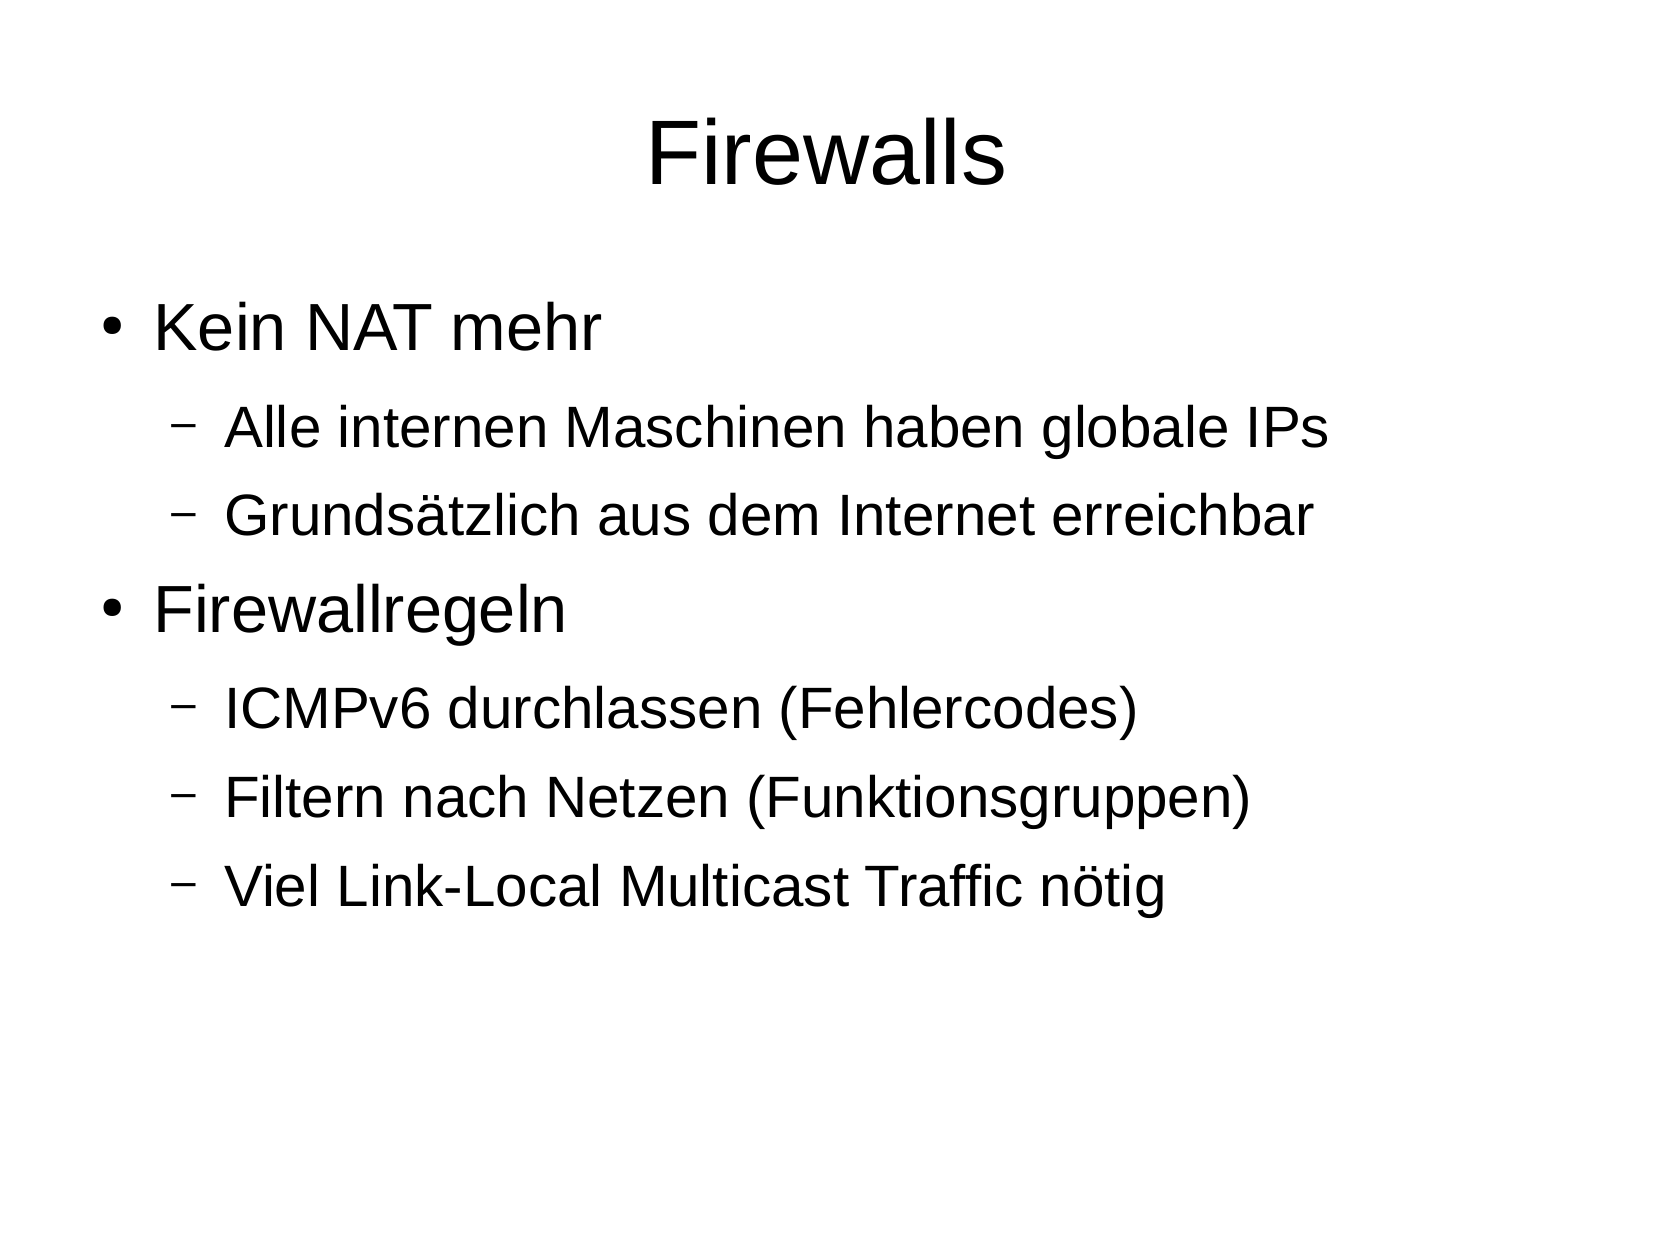

# Firewalls
Kein NAT mehr
Alle internen Maschinen haben globale IPs
Grundsätzlich aus dem Internet erreichbar
Firewallregeln
ICMPv6 durchlassen (Fehlercodes)
Filtern nach Netzen (Funktionsgruppen)
Viel Link-Local Multicast Traffic nötig